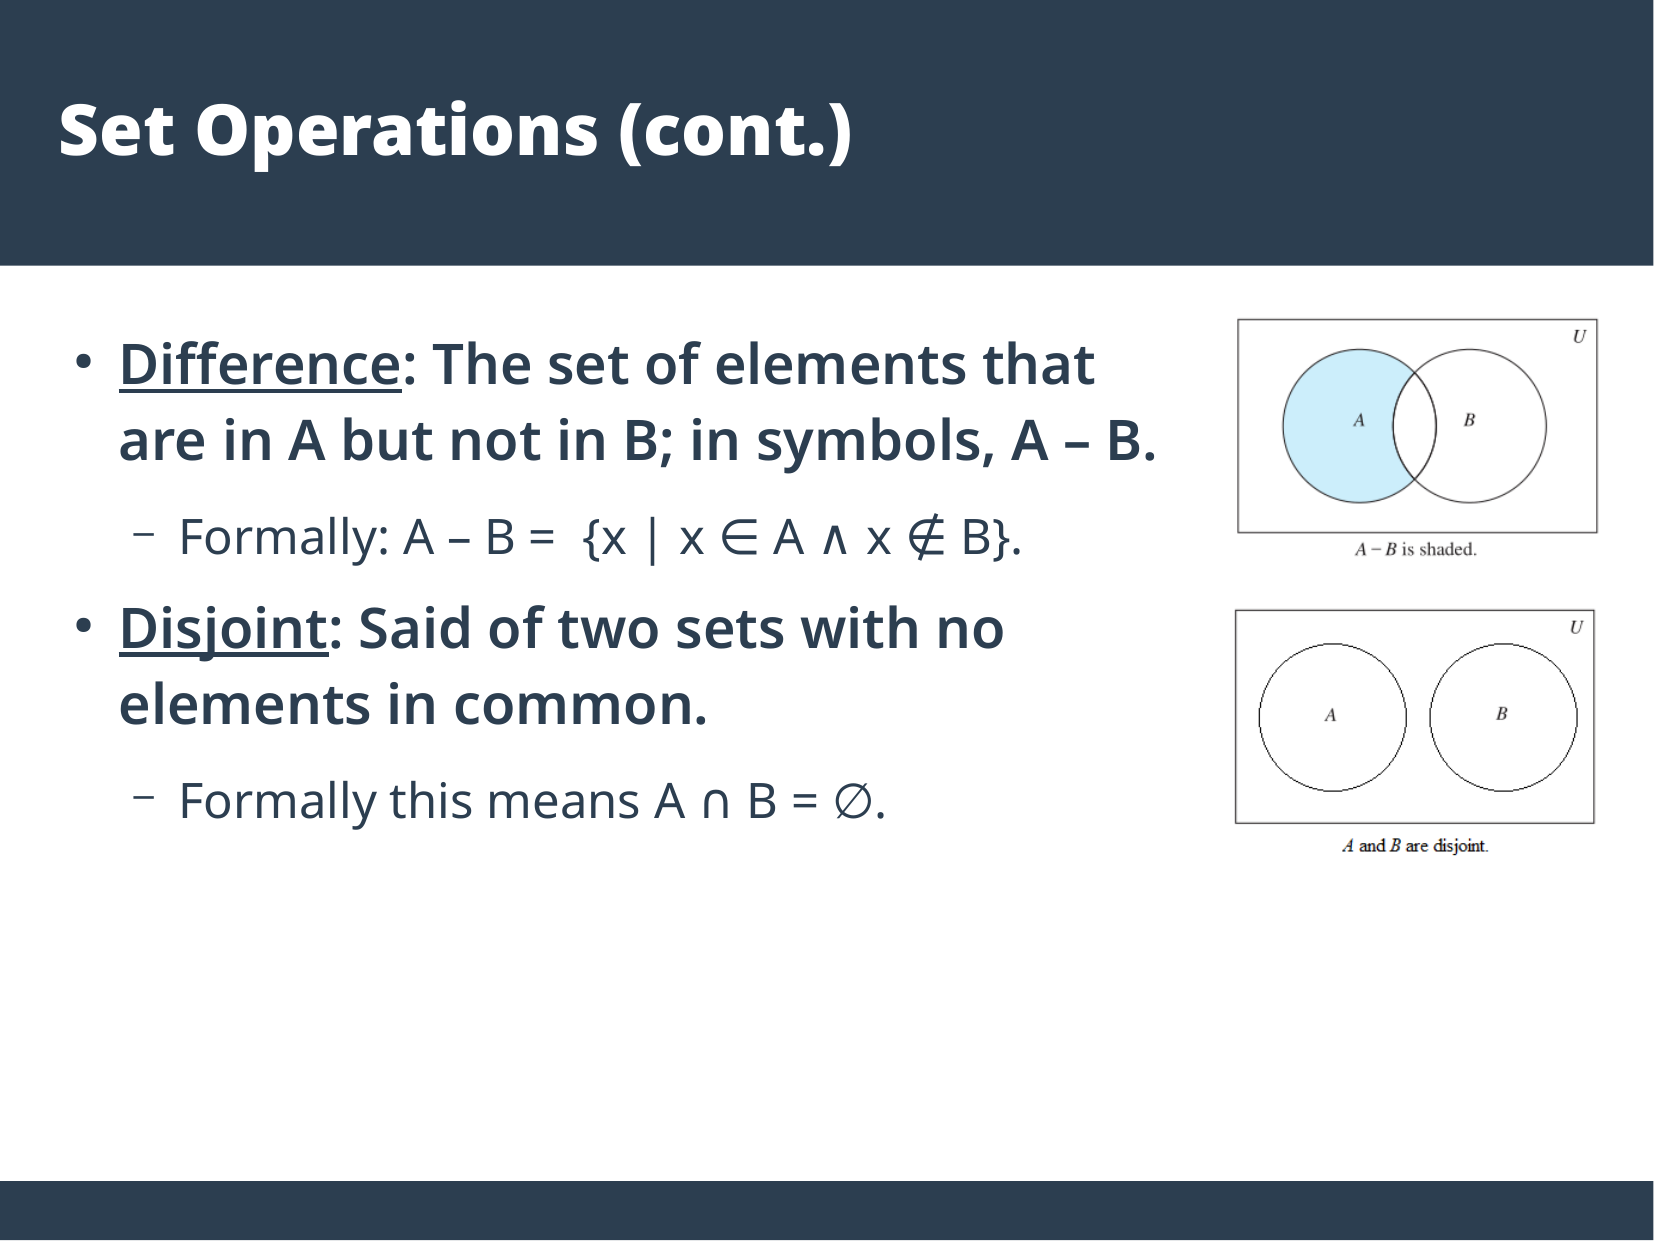

# Set Operations (cont.)
Difference: The set of elements that are in A but not in B; in symbols, A – B.
Formally: A – B = {x | x ∈ A ∧ x ∉ B}.
Disjoint: Said of two sets with no elements in common.
Formally this means A ∩ B = ∅.